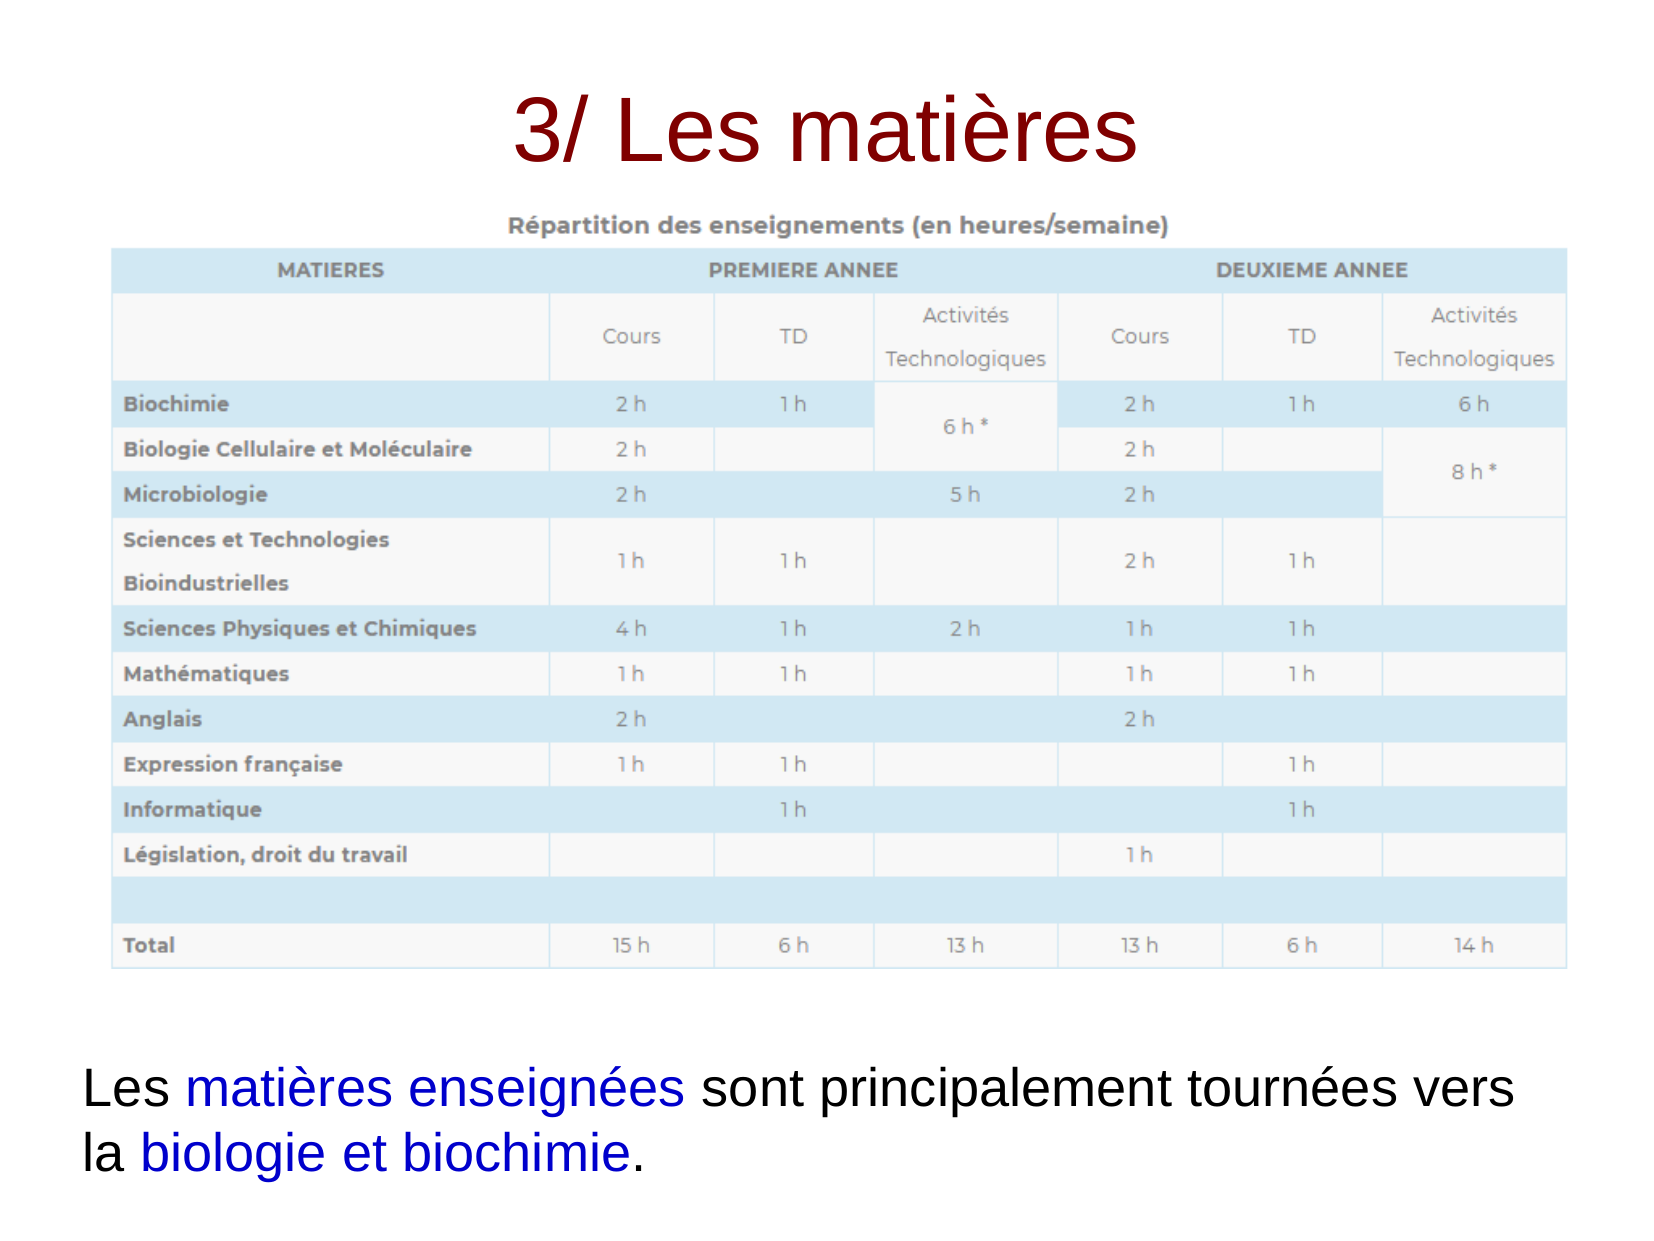

# 3/ Les matières
Les matières enseignées sont principalement tournées vers la biologie et biochimie.